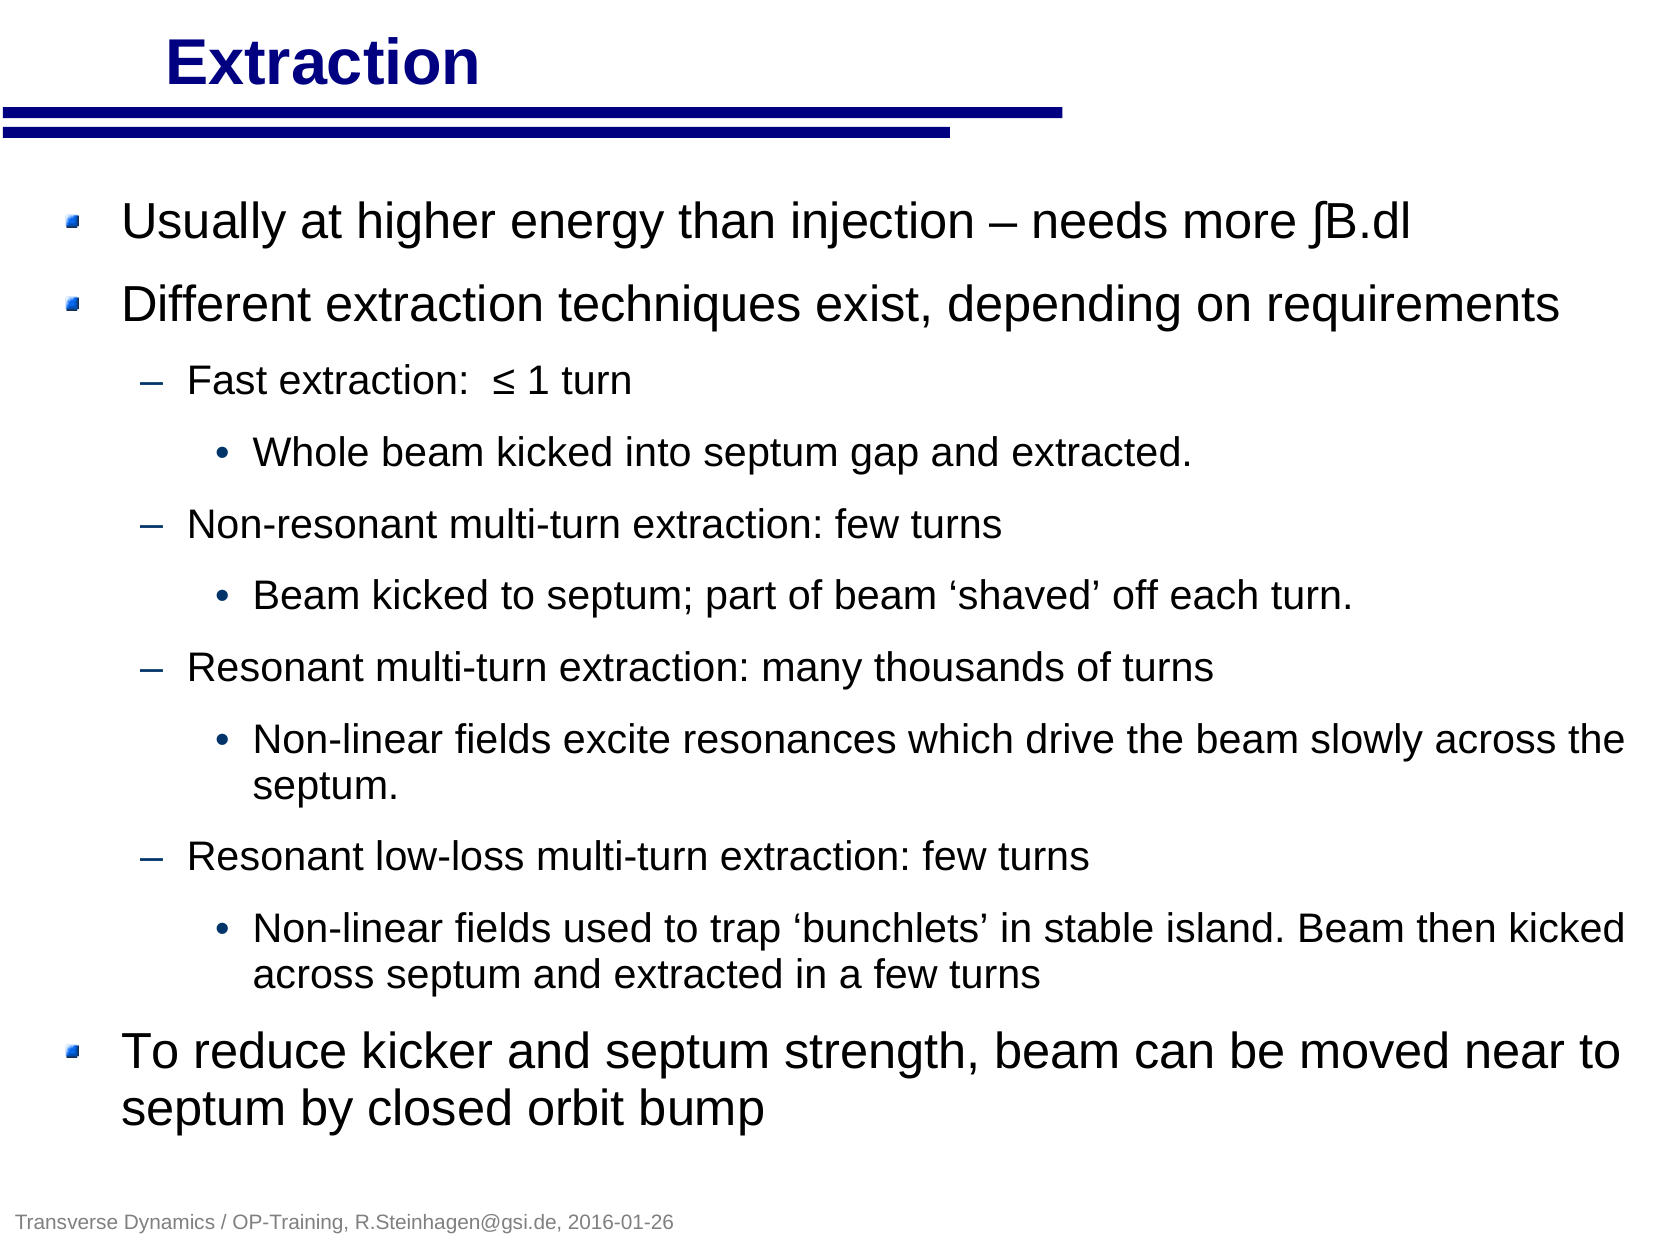

# Extraction
Usually at higher energy than injection – needs more ∫B.dl
Different extraction techniques exist, depending on requirements
Fast extraction: ≤ 1 turn
Whole beam kicked into septum gap and extracted.
Non-resonant multi-turn extraction: few turns
Beam kicked to septum; part of beam ‘shaved’ off each turn.
Resonant multi-turn extraction: many thousands of turns
Non-linear fields excite resonances which drive the beam slowly across the septum.
Resonant low-loss multi-turn extraction: few turns
Non-linear fields used to trap ‘bunchlets’ in stable island. Beam then kicked across septum and extracted in a few turns
To reduce kicker and septum strength, beam can be moved near to septum by closed orbit bump